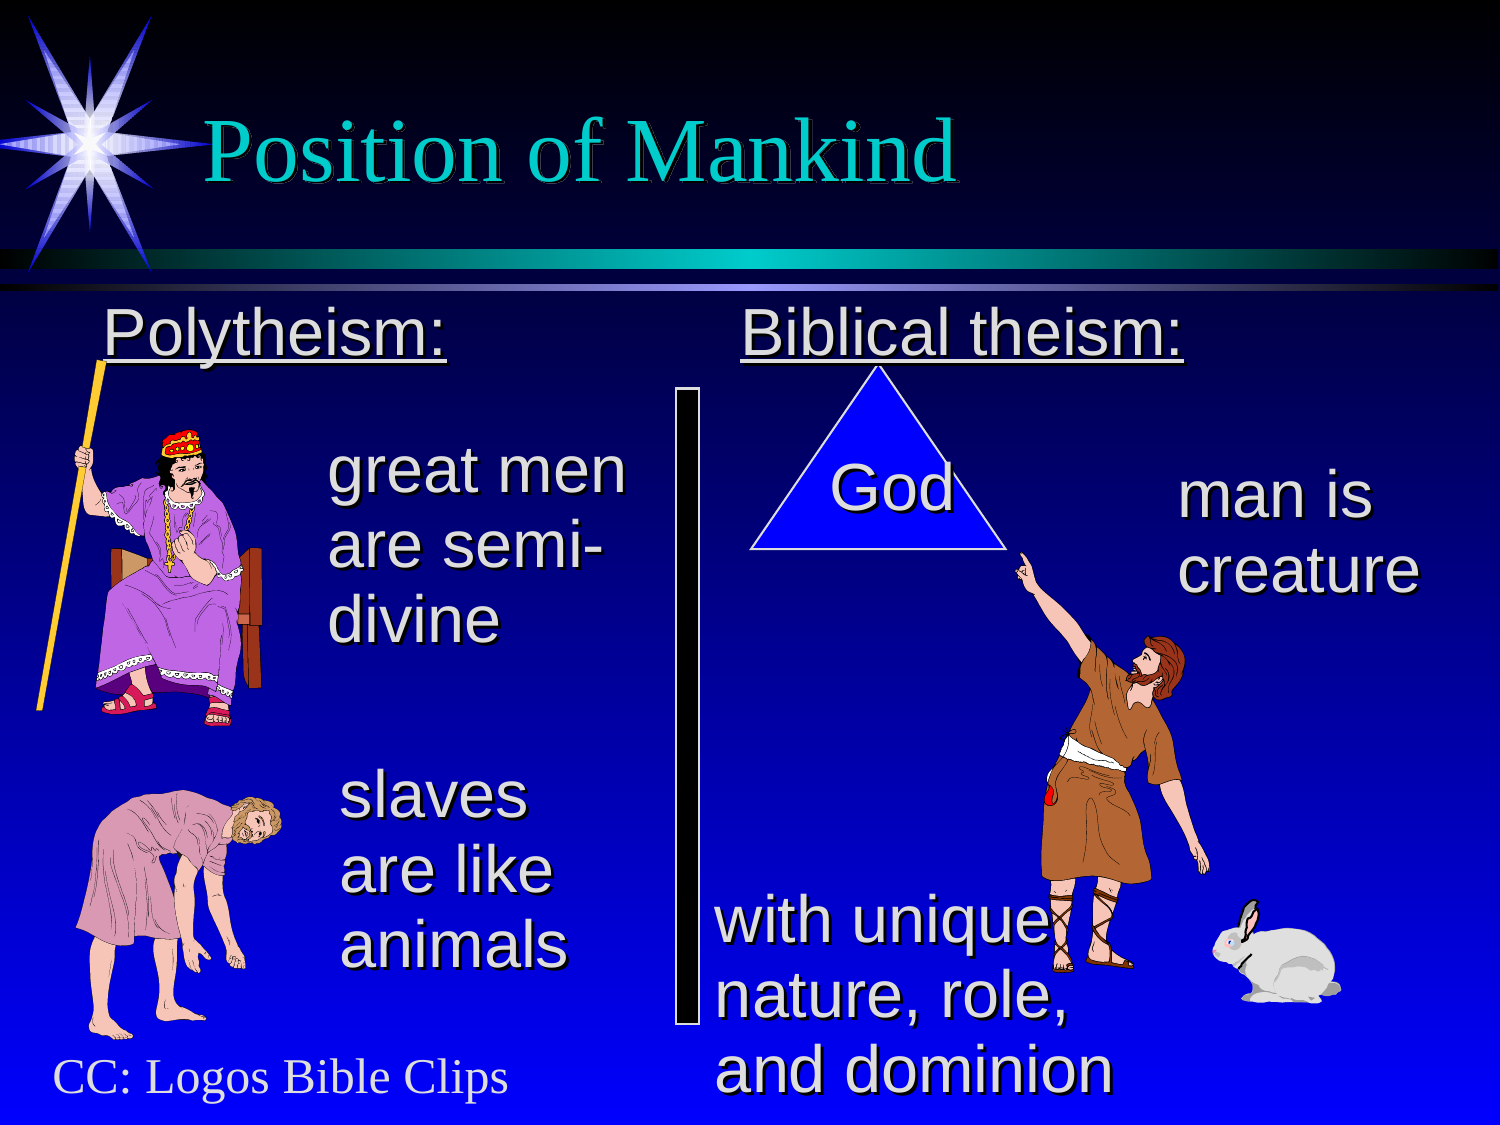

# Position of Mankind
Polytheism:
Biblical theism:
God
man is creature
great men are semi-divine
slaves are like animals
with unique nature, role, and dominion
CC: Logos Bible Clips